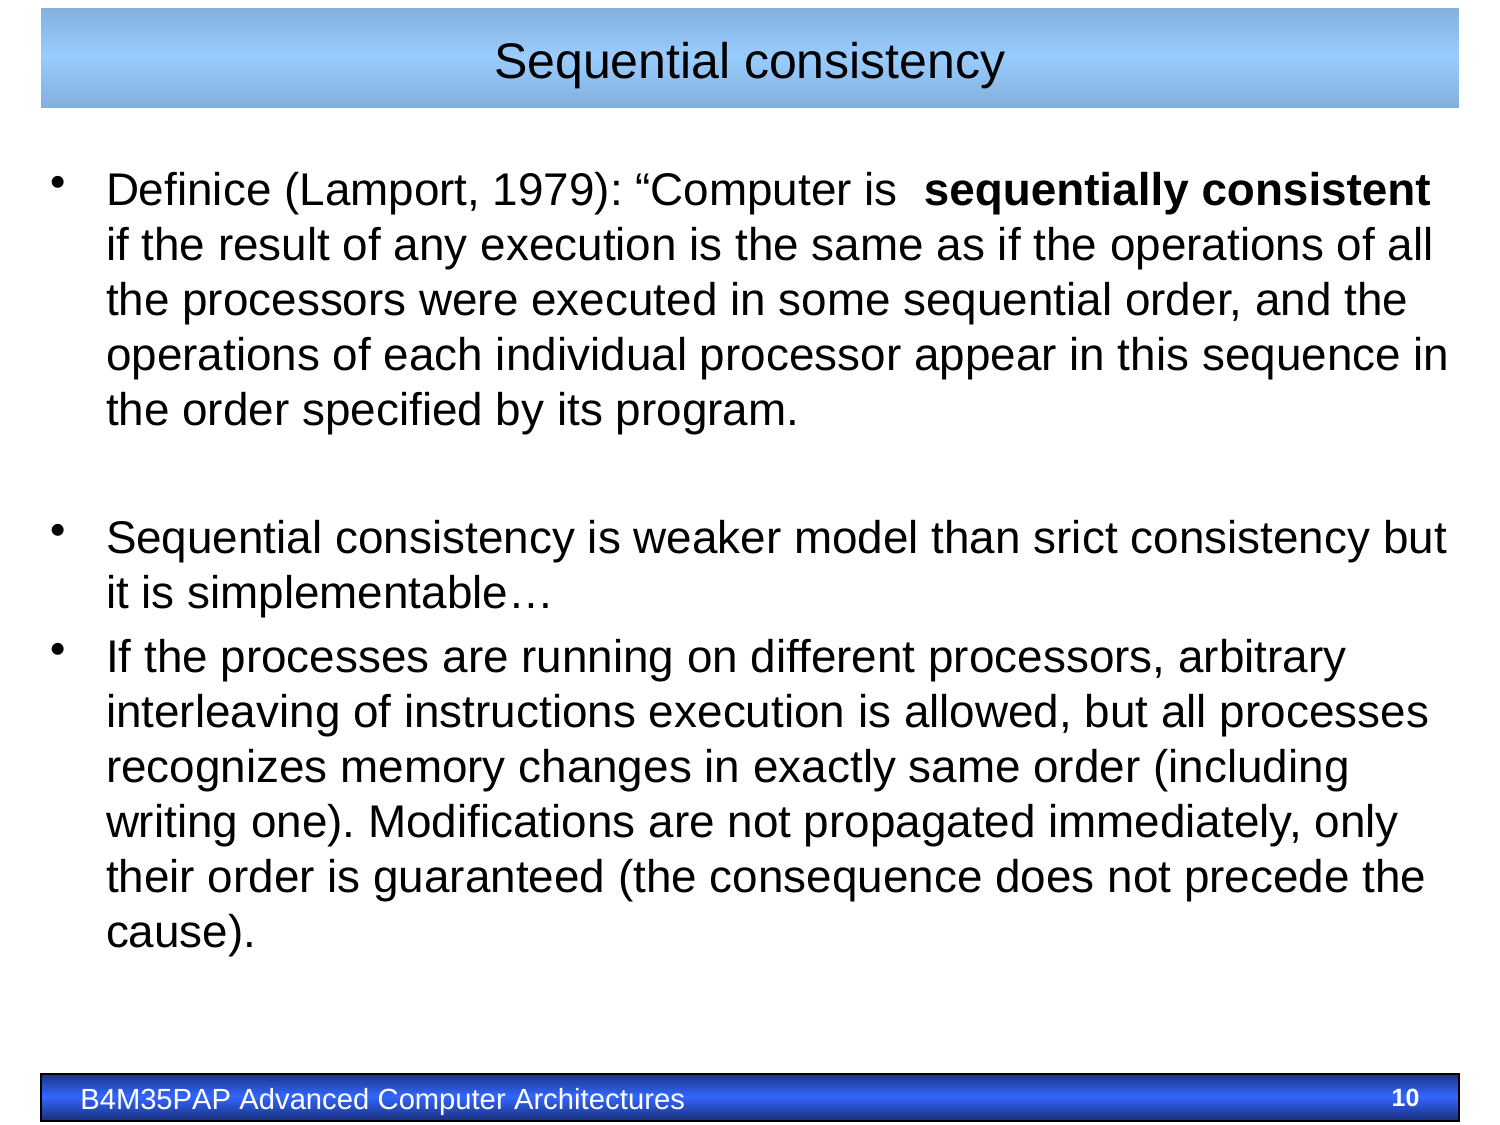

# Sequential consistency
Definice (Lamport, 1979): “Computer is sequentially consistent if the result of any execution is the same as if the operations of all the processors were executed in some sequential order, and the operations of each individual processor appear in this sequence in the order specified by its program.
Sequential consistency is weaker model than srict consistency but it is simplementable…
If the processes are running on different processors, arbitrary interleaving of instructions execution is allowed, but all processes recognizes memory changes in exactly same order (including writing one). Modifications are not propagated immediately, only their order is guaranteed (the consequence does not precede the cause).